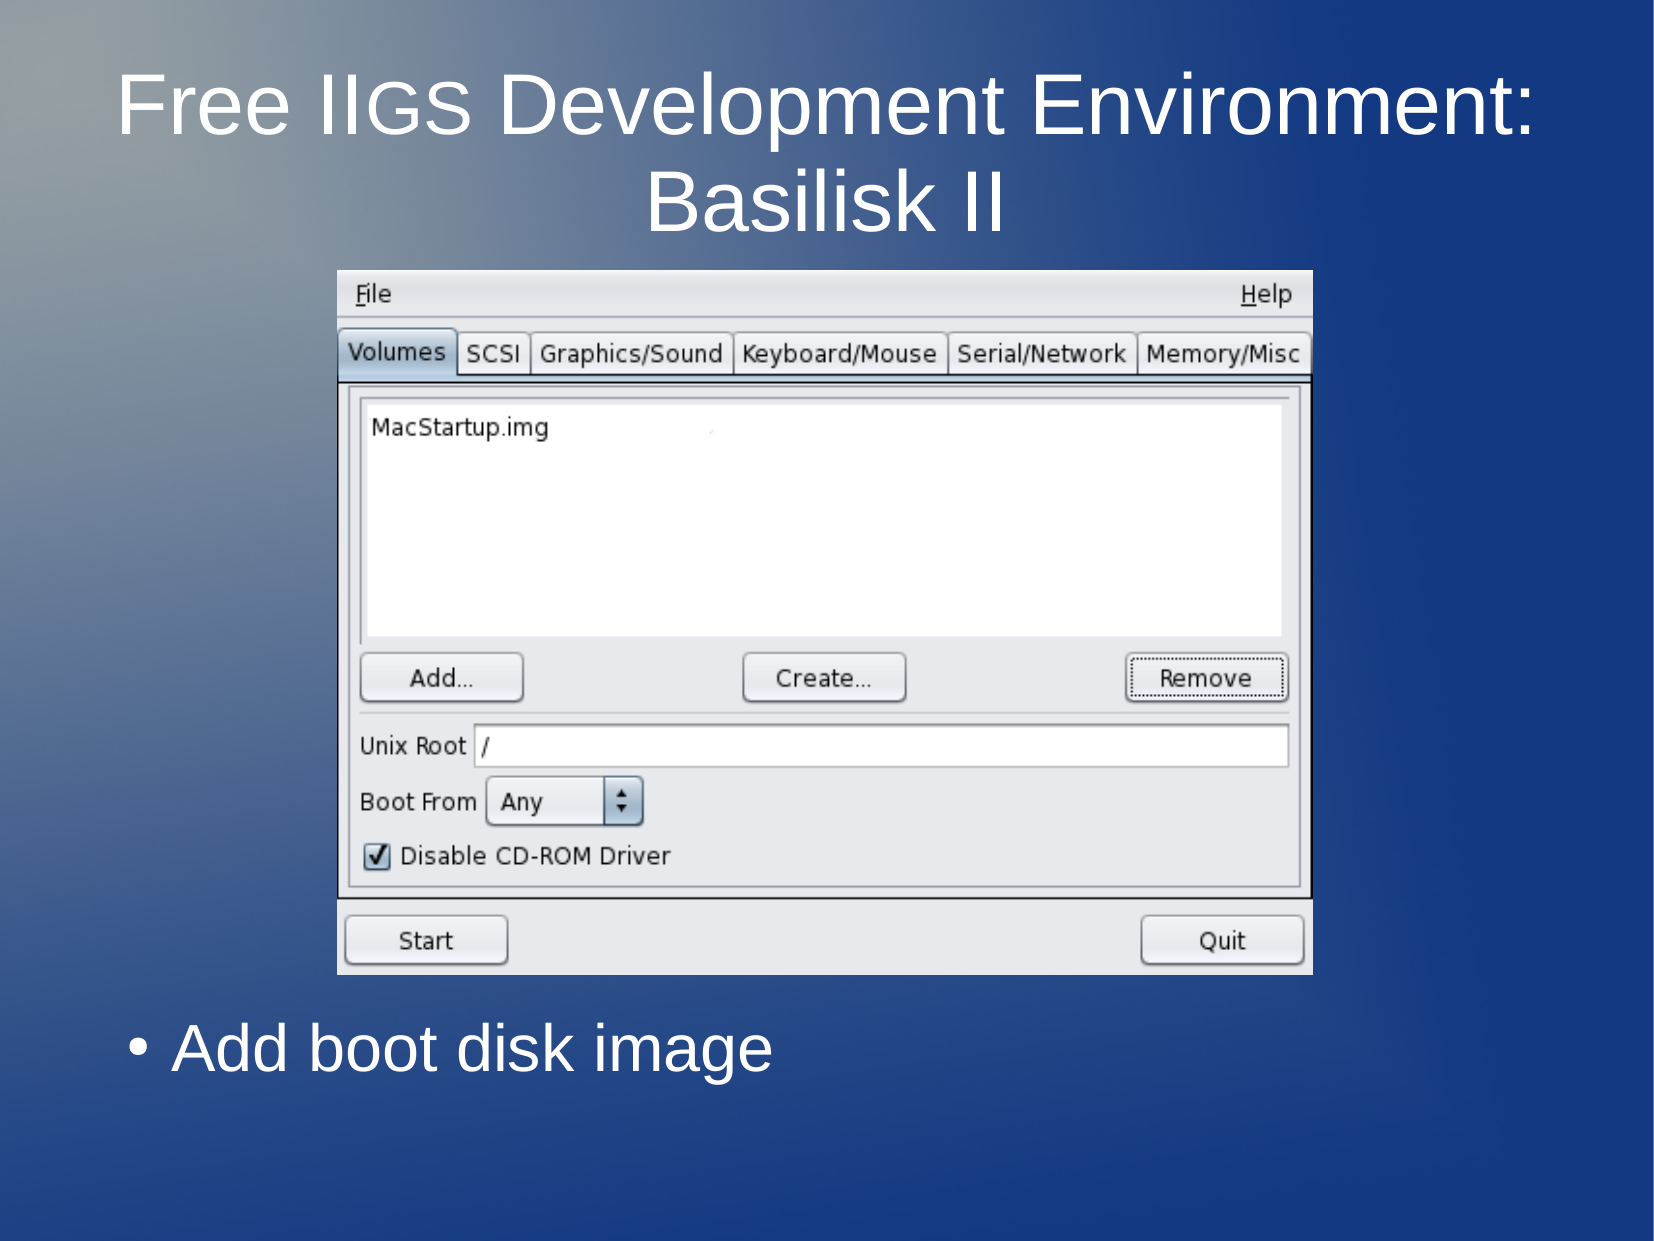

# Free IIGS Development Environment: Basilisk II
Add boot disk image